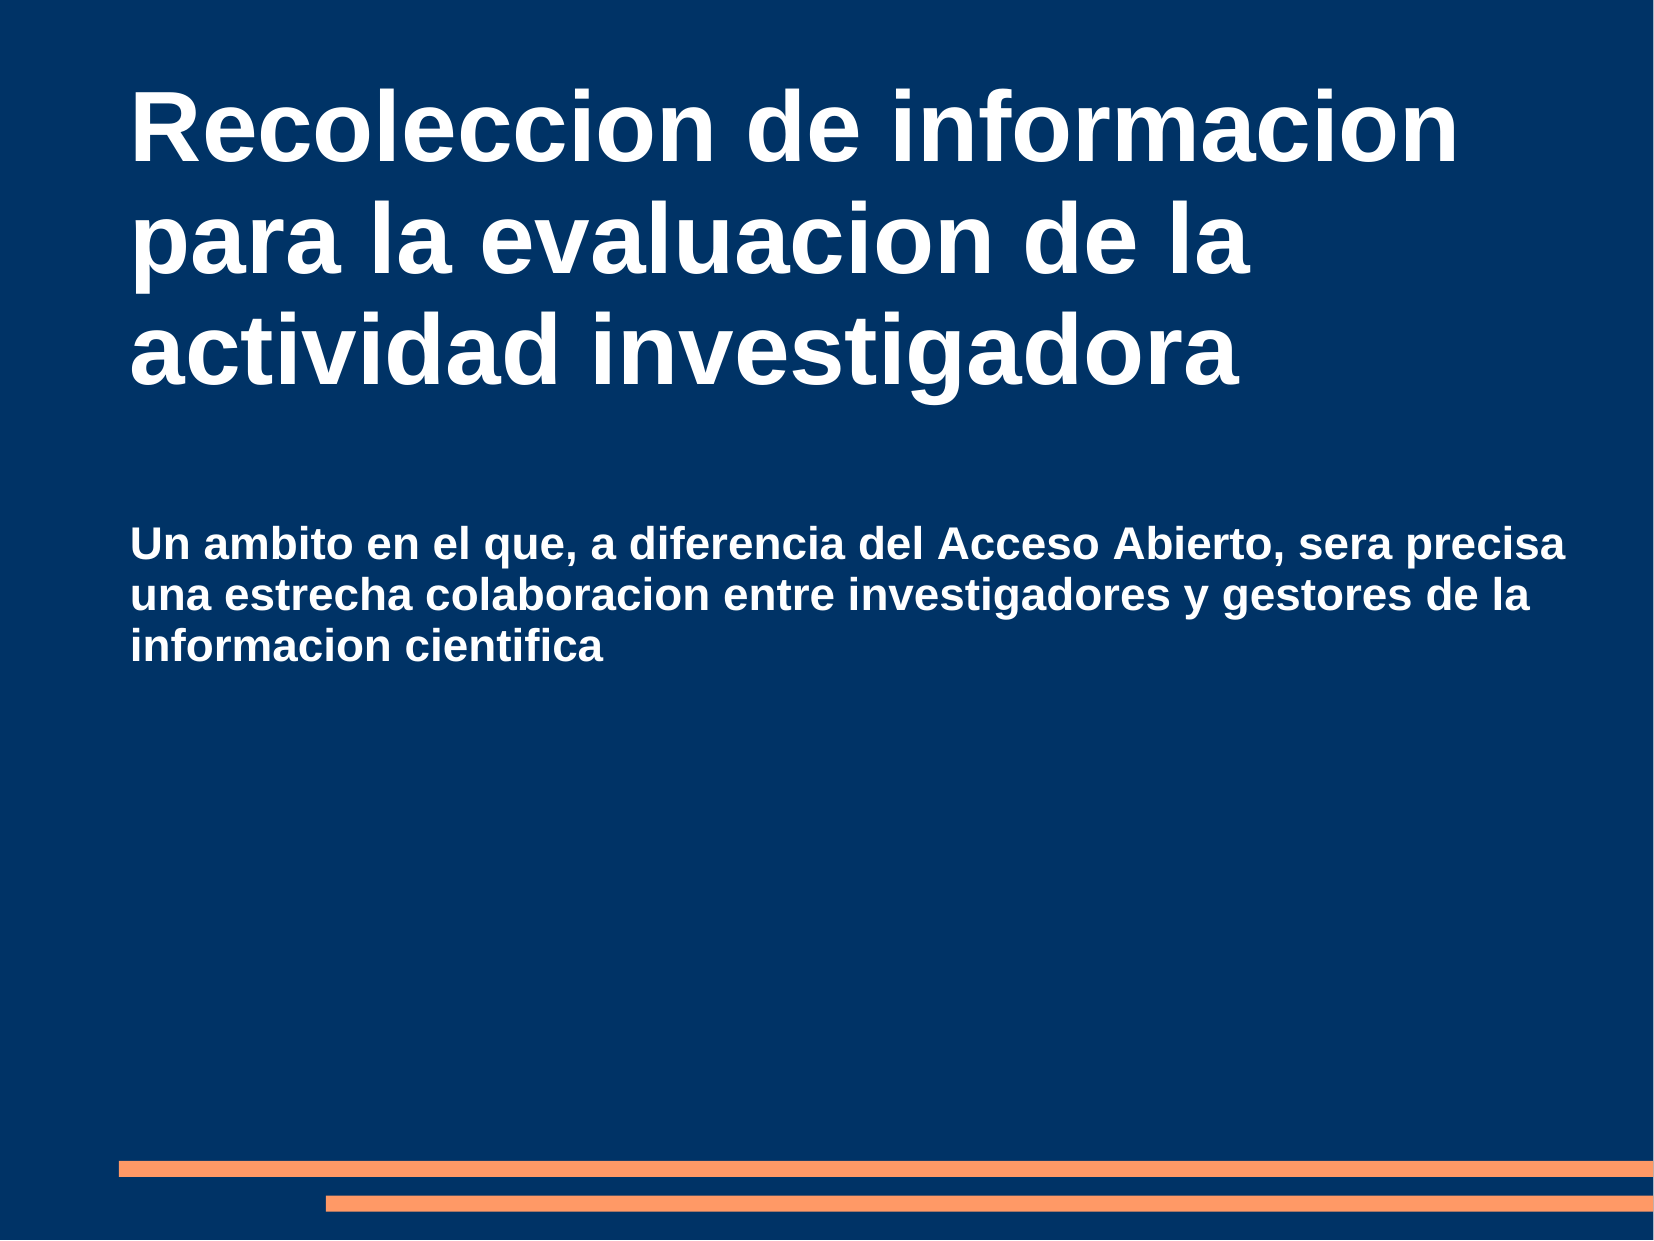

Recoleccion de informacion
para la evaluacion de la
actividad investigadora
Un ambito en el que, a diferencia del Acceso Abierto, sera precisa
una estrecha colaboracion entre investigadores y gestores de la
informacion cientifica